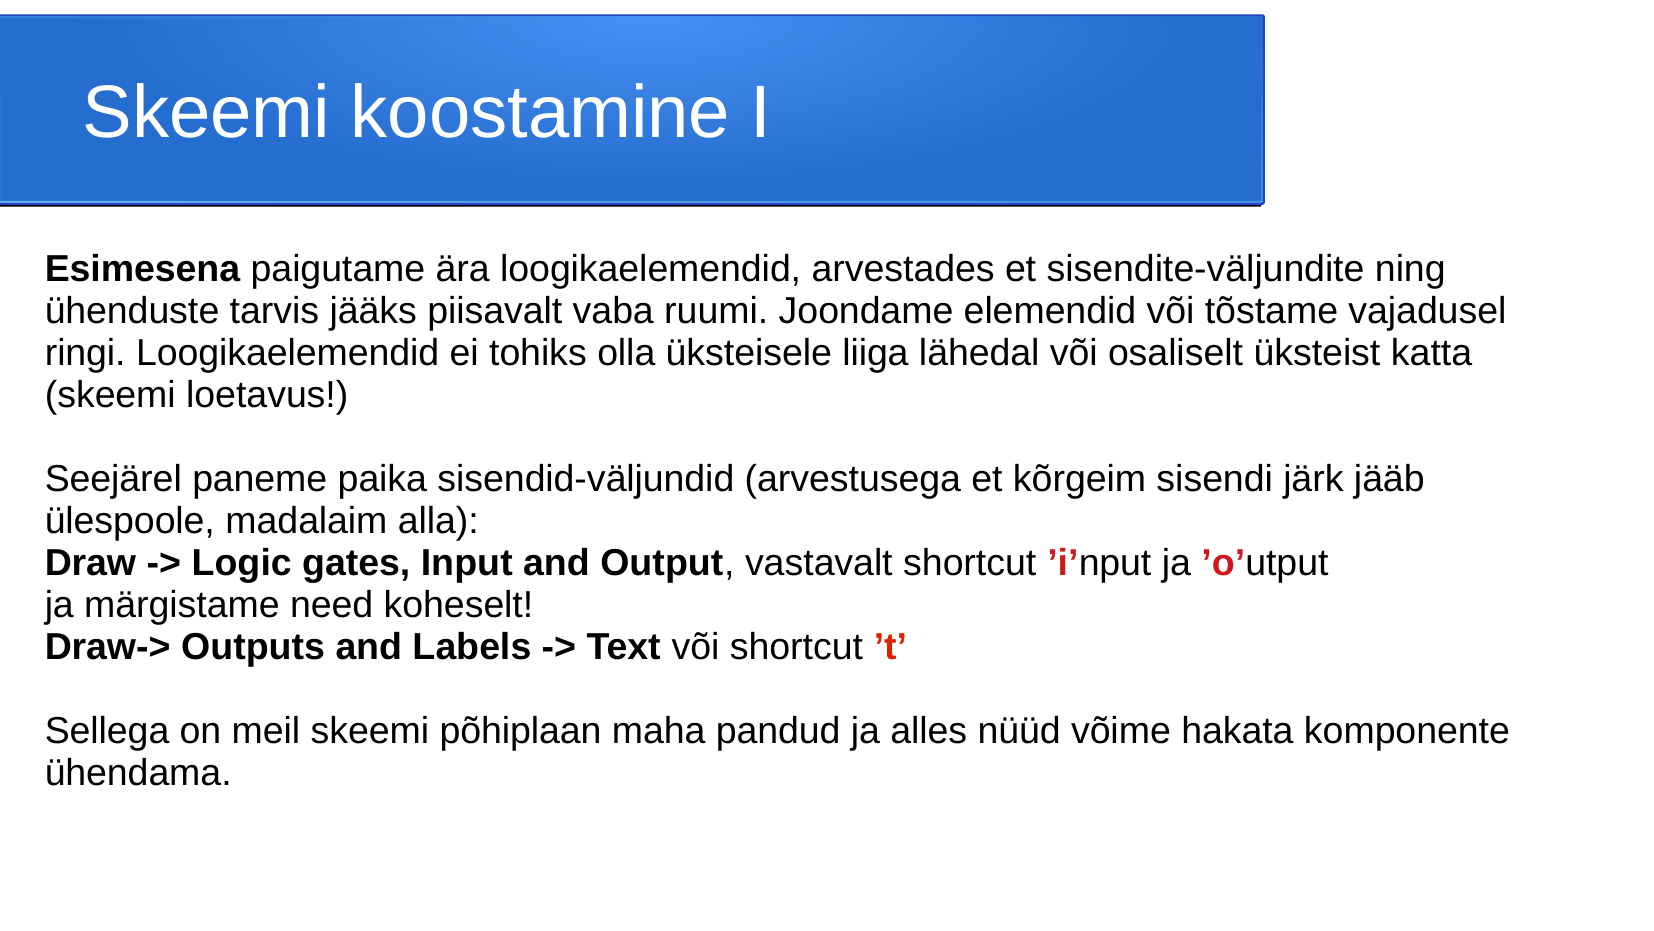

# Skeemi koostamine I
Esimesena paigutame ära loogikaelemendid, arvestades et sisendite-väljundite ning ühenduste tarvis jääks piisavalt vaba ruumi. Joondame elemendid või tõstame vajadusel ringi. Loogikaelemendid ei tohiks olla üksteisele liiga lähedal või osaliselt üksteist katta (skeemi loetavus!)
Seejärel paneme paika sisendid-väljundid (arvestusega et kõrgeim sisendi järk jääb ülespoole, madalaim alla):
Draw -> Logic gates, Input and Output, vastavalt shortcut ’i’nput ja ’o’utput
ja märgistame need koheselt!
Draw-> Outputs and Labels -> Text või shortcut ’t’
Sellega on meil skeemi põhiplaan maha pandud ja alles nüüd võime hakata komponente ühendama.